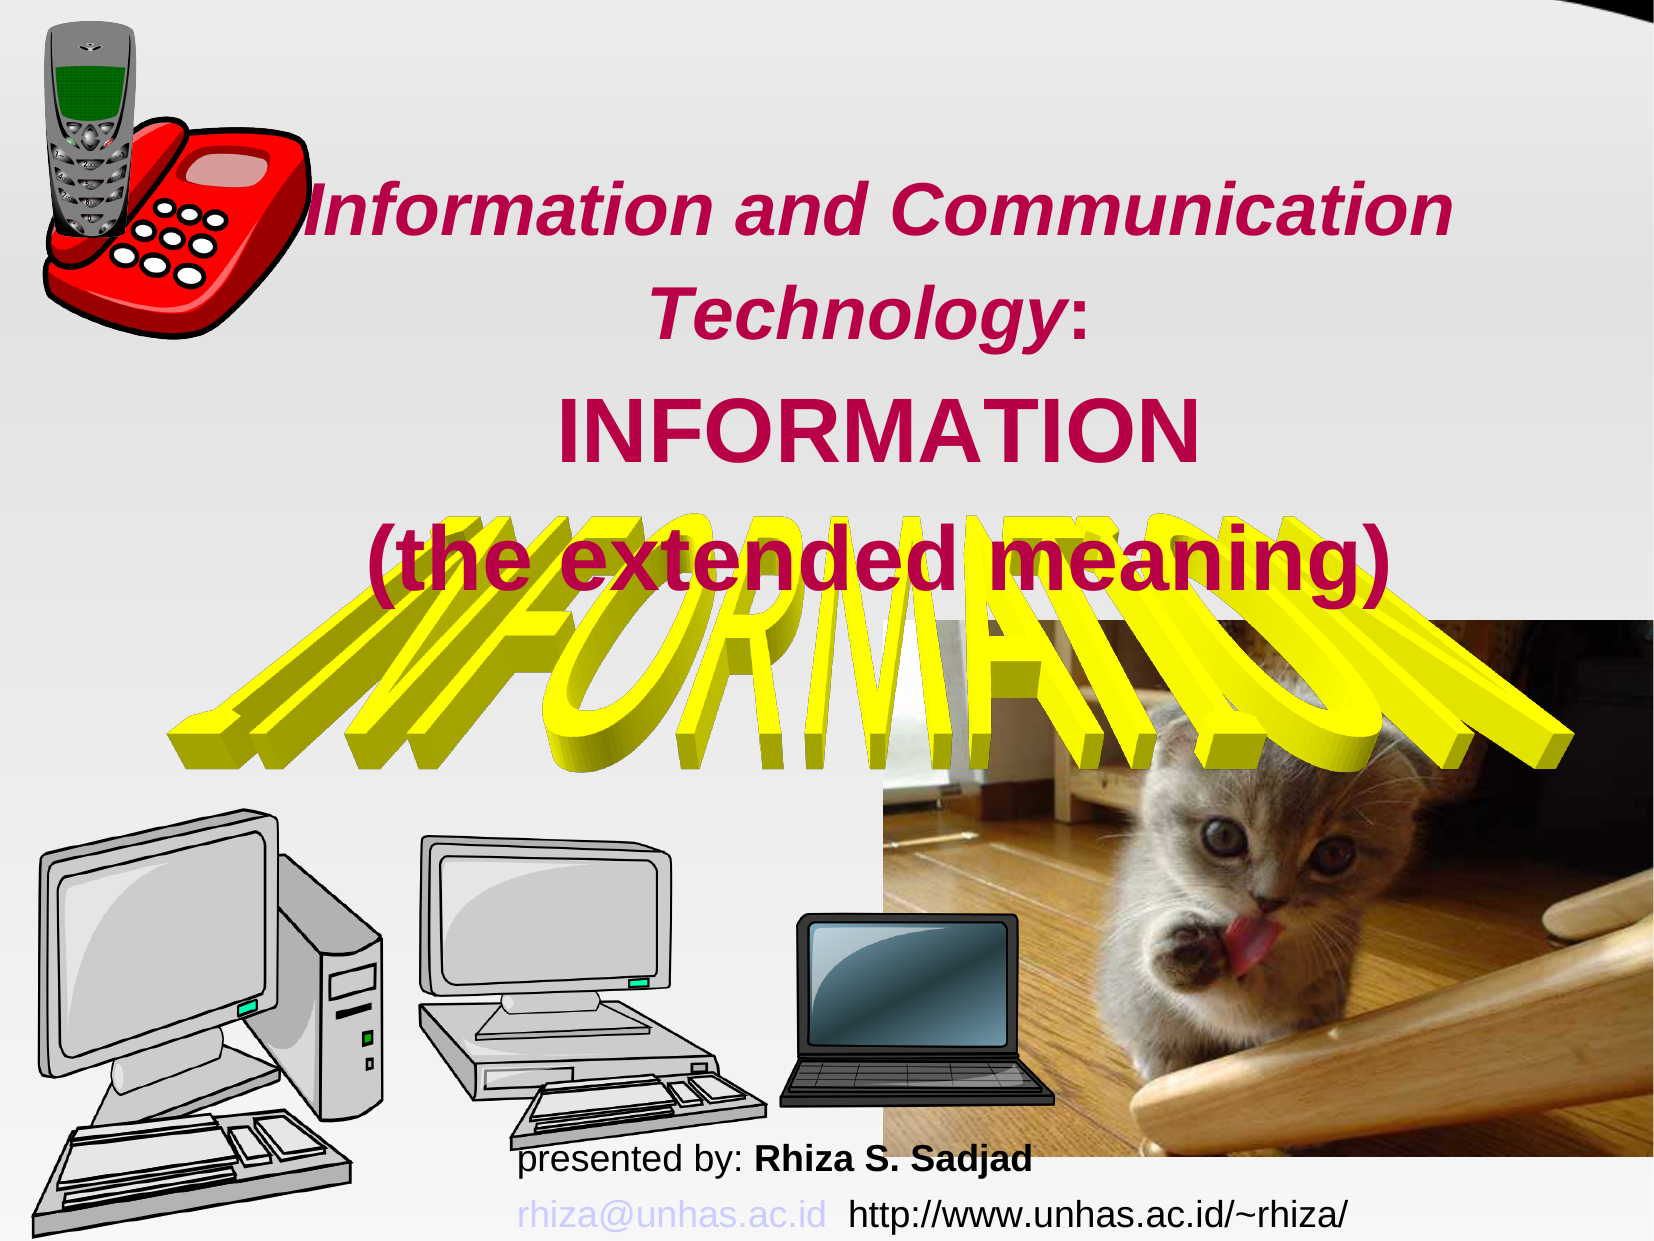

# Information and Communication Technology: INFORMATION (the extended meaning)
INFORMATION
presented by: Rhiza S. Sadjad
rhiza@unhas.ac.id http://www.unhas.ac.id/~rhiza/